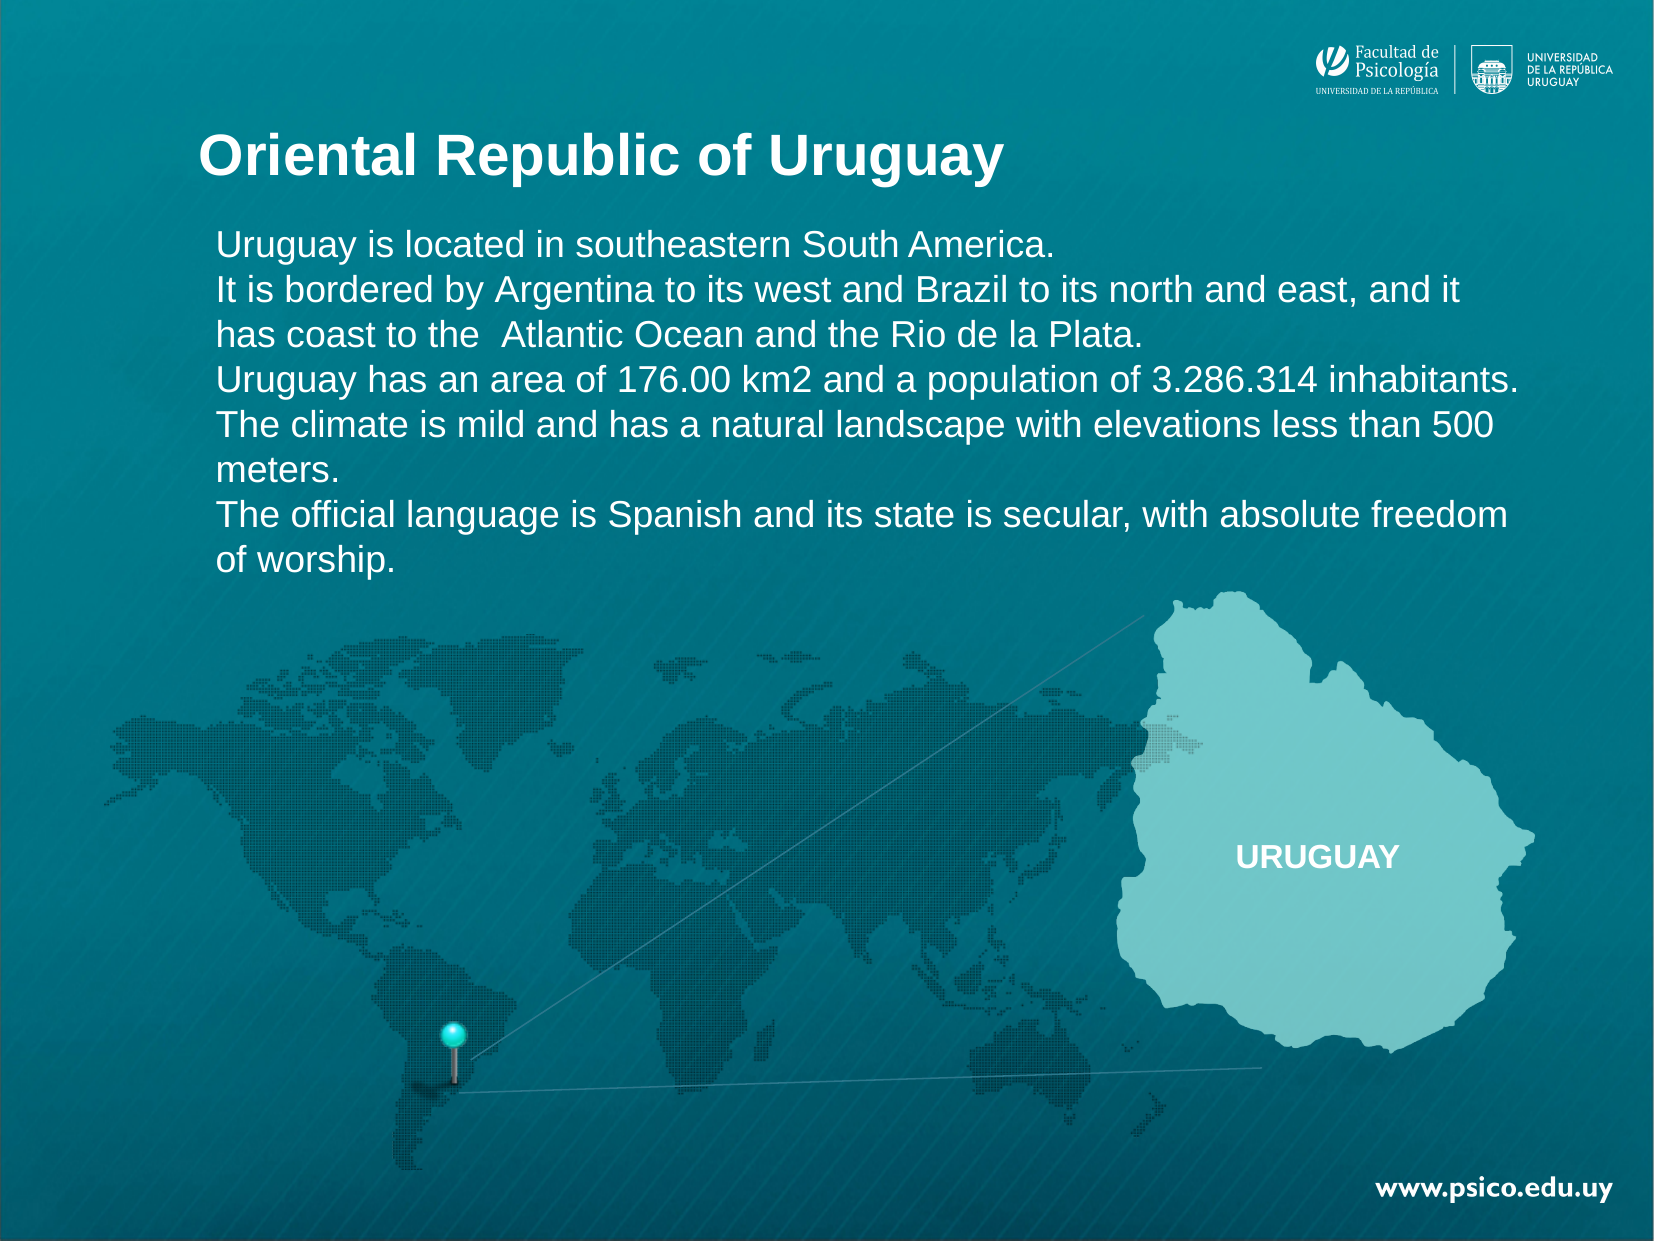

# Oriental Republic of Uruguay
Uruguay is located in southeastern South America.
It is bordered by Argentina to its west and Brazil to its north and east, and it has coast to the Atlantic Ocean and the Rio de la Plata.
Uruguay has an area of 176.00 km2 and a population of 3.286.314 inhabitants. The climate is mild and has a natural landscape with elevations less than 500 meters.
The official language is Spanish and its state is secular, with absolute freedom of worship.
URUGUAY